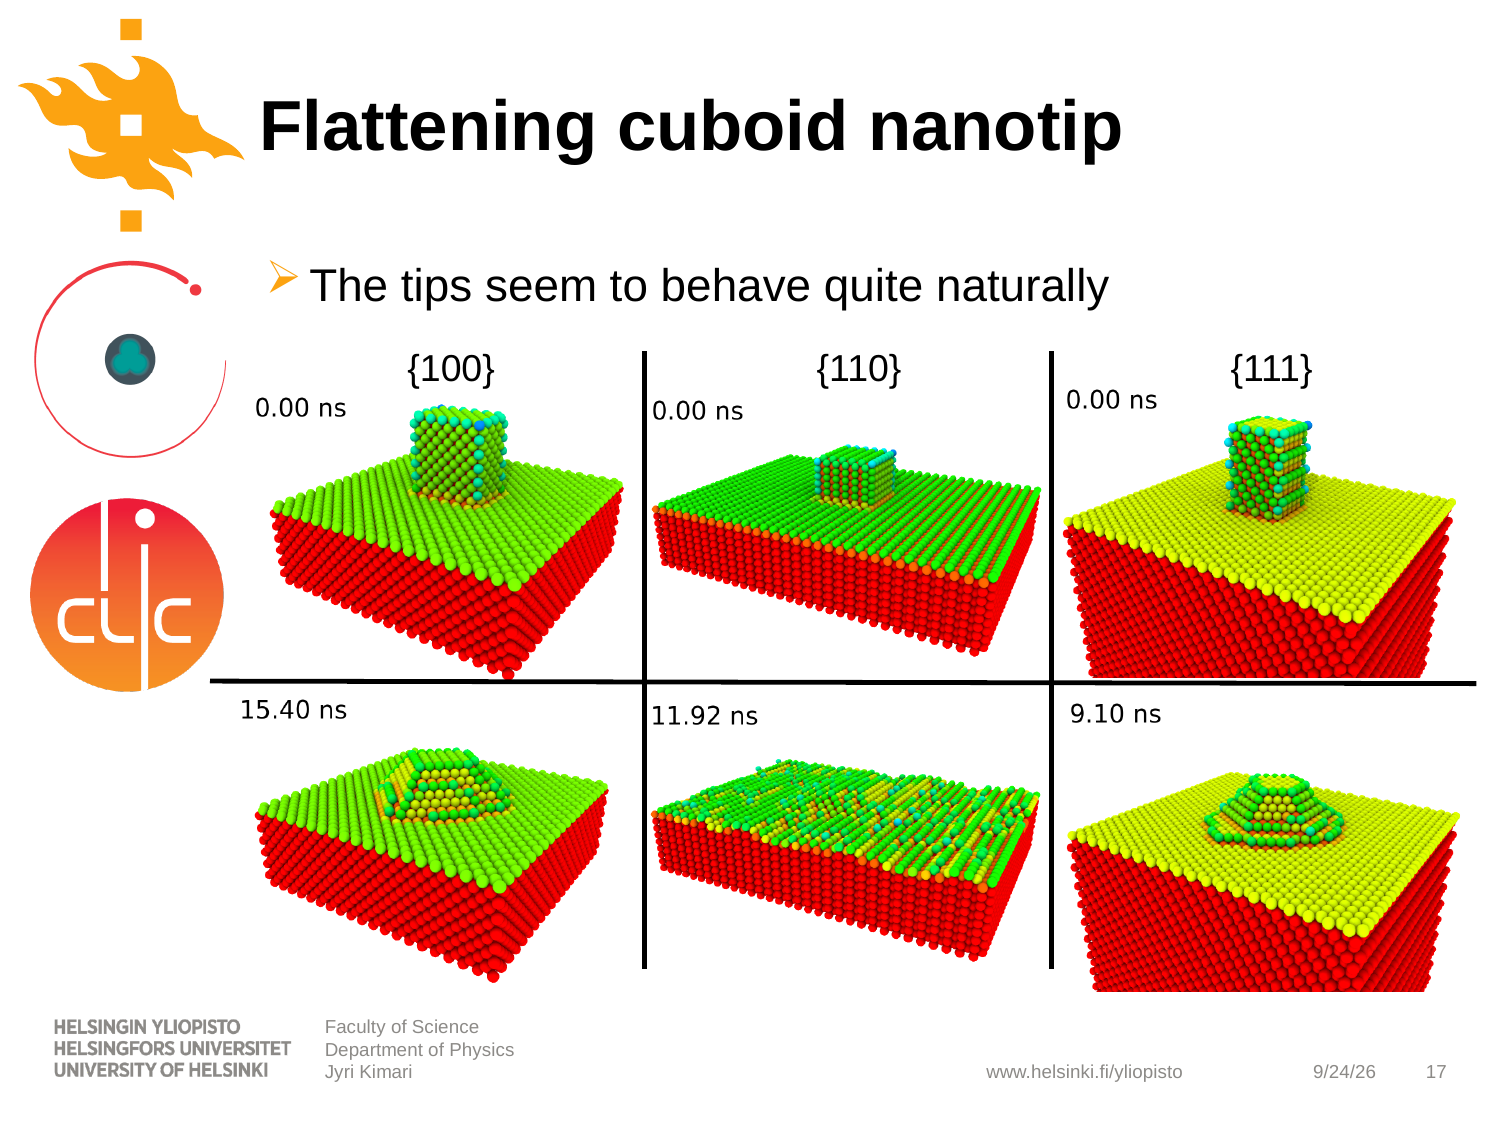

# Flattening cuboid nanotip
The tips seem to behave quite naturally
{100}
{110}
{111}
Faculty of Science
Department of Physics
Jyri Kimari